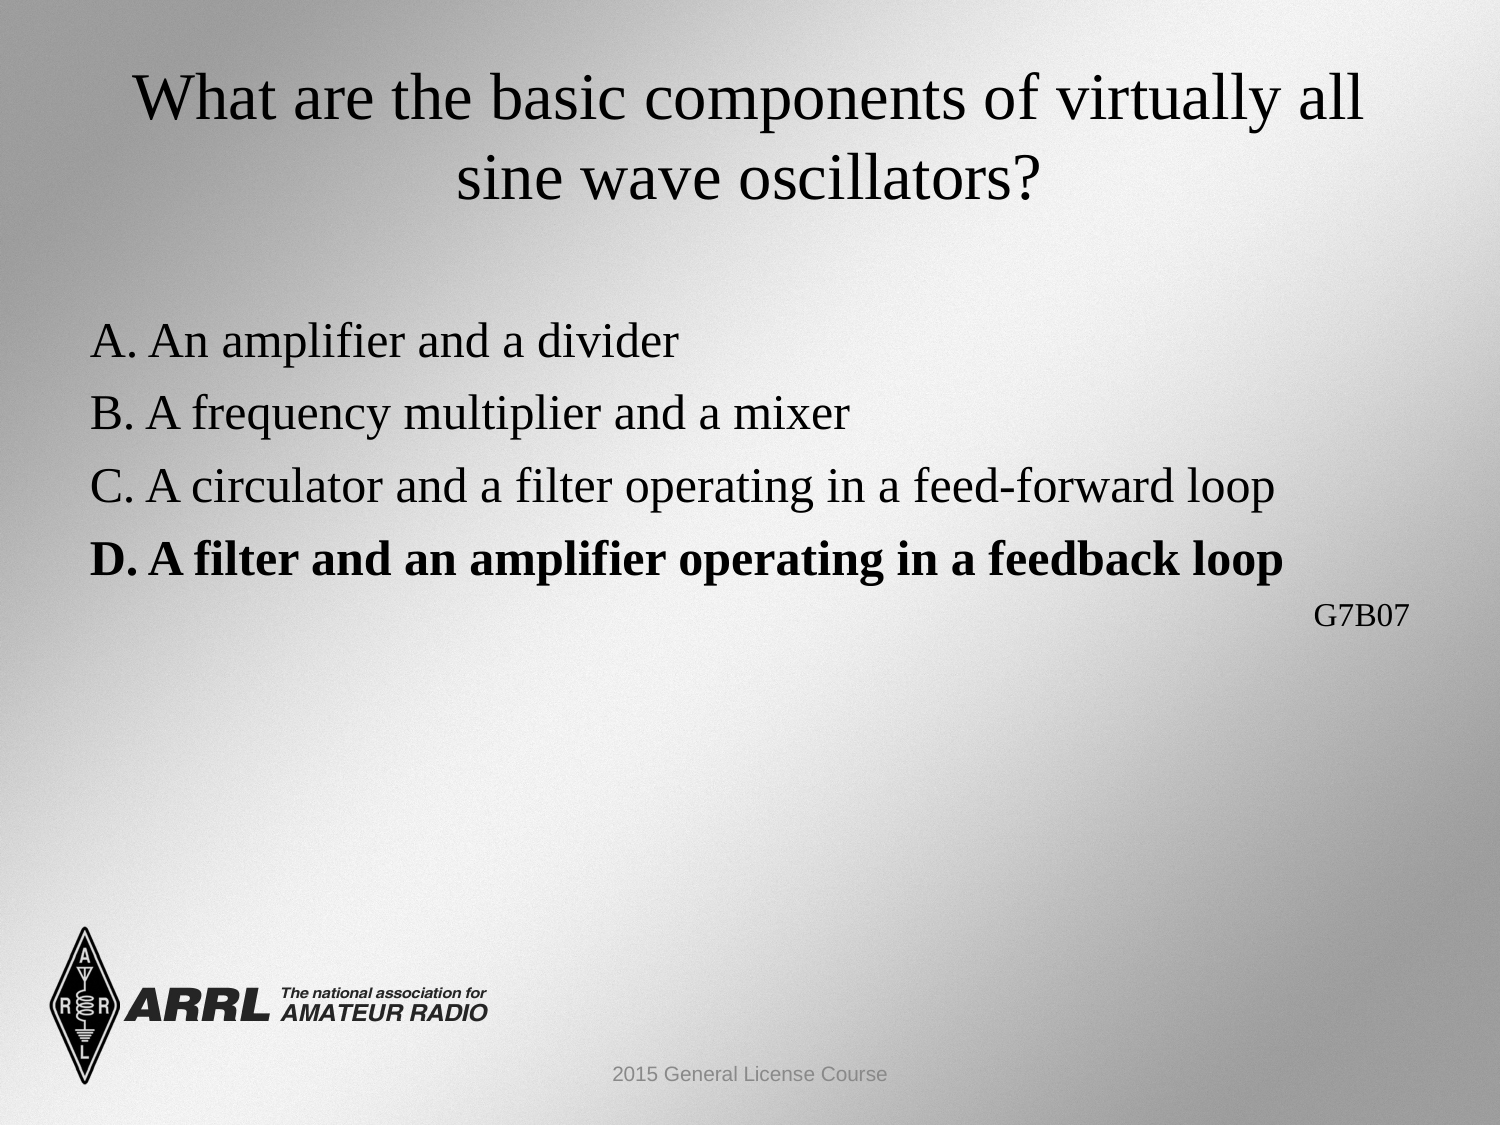

# What are the basic components of virtually all sine wave oscillators?
A. An amplifier and a divider
B. A frequency multiplier and a mixer
C. A circulator and a filter operating in a feed-forward loop
D. A filter and an amplifier operating in a feedback loop
 G7B07
2015 General License Course